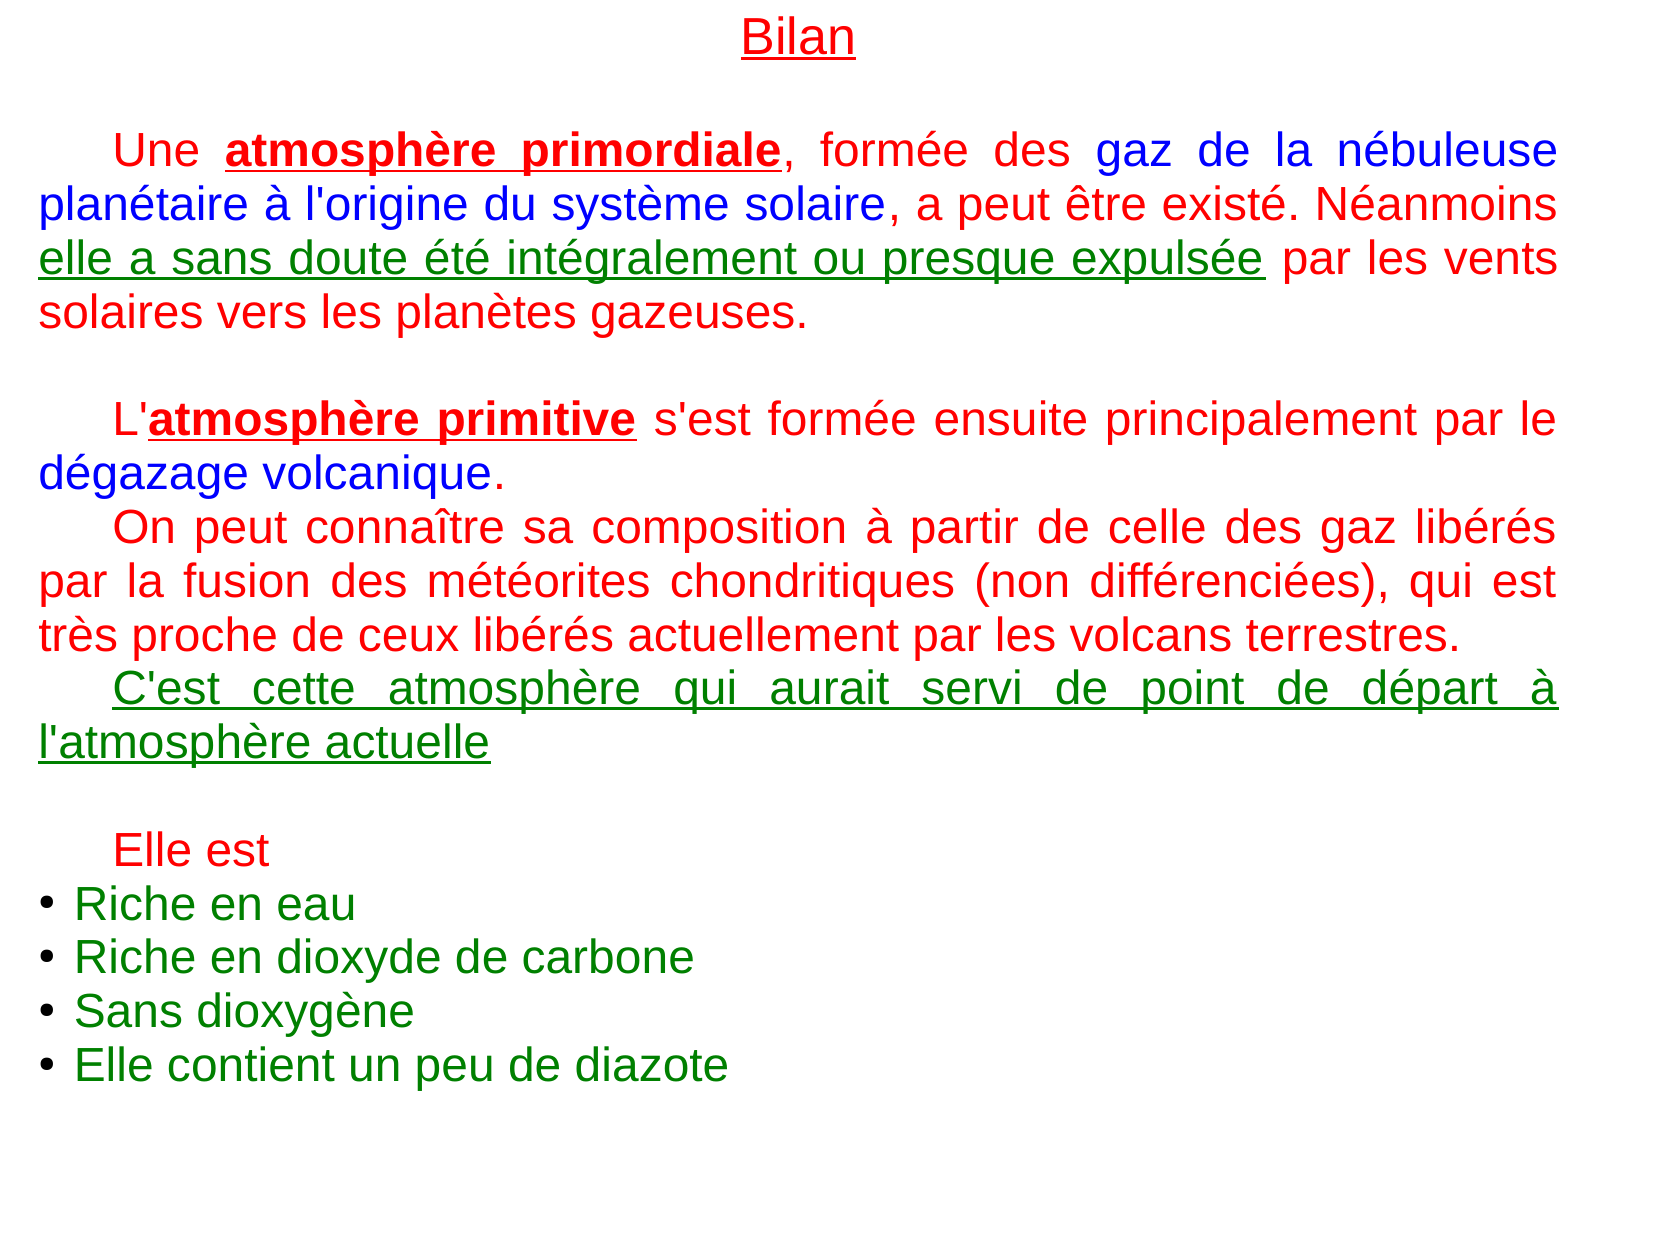

Bilan
	Une atmosphère primordiale, formée des gaz de la nébuleuse planétaire à l'origine du système solaire, a peut être existé. Néanmoins elle a sans doute été intégralement ou presque expulsée par les vents solaires vers les planètes gazeuses.
	L'atmosphère primitive s'est formée ensuite principalement par le dégazage volcanique.
	On peut connaître sa composition à partir de celle des gaz libérés par la fusion des météorites chondritiques (non différenciées), qui est très proche de ceux libérés actuellement par les volcans terrestres.
	C'est cette atmosphère qui aurait servi de point de départ à l'atmosphère actuelle
 	Elle est
Riche en eau
Riche en dioxyde de carbone
Sans dioxygène
Elle contient un peu de diazote